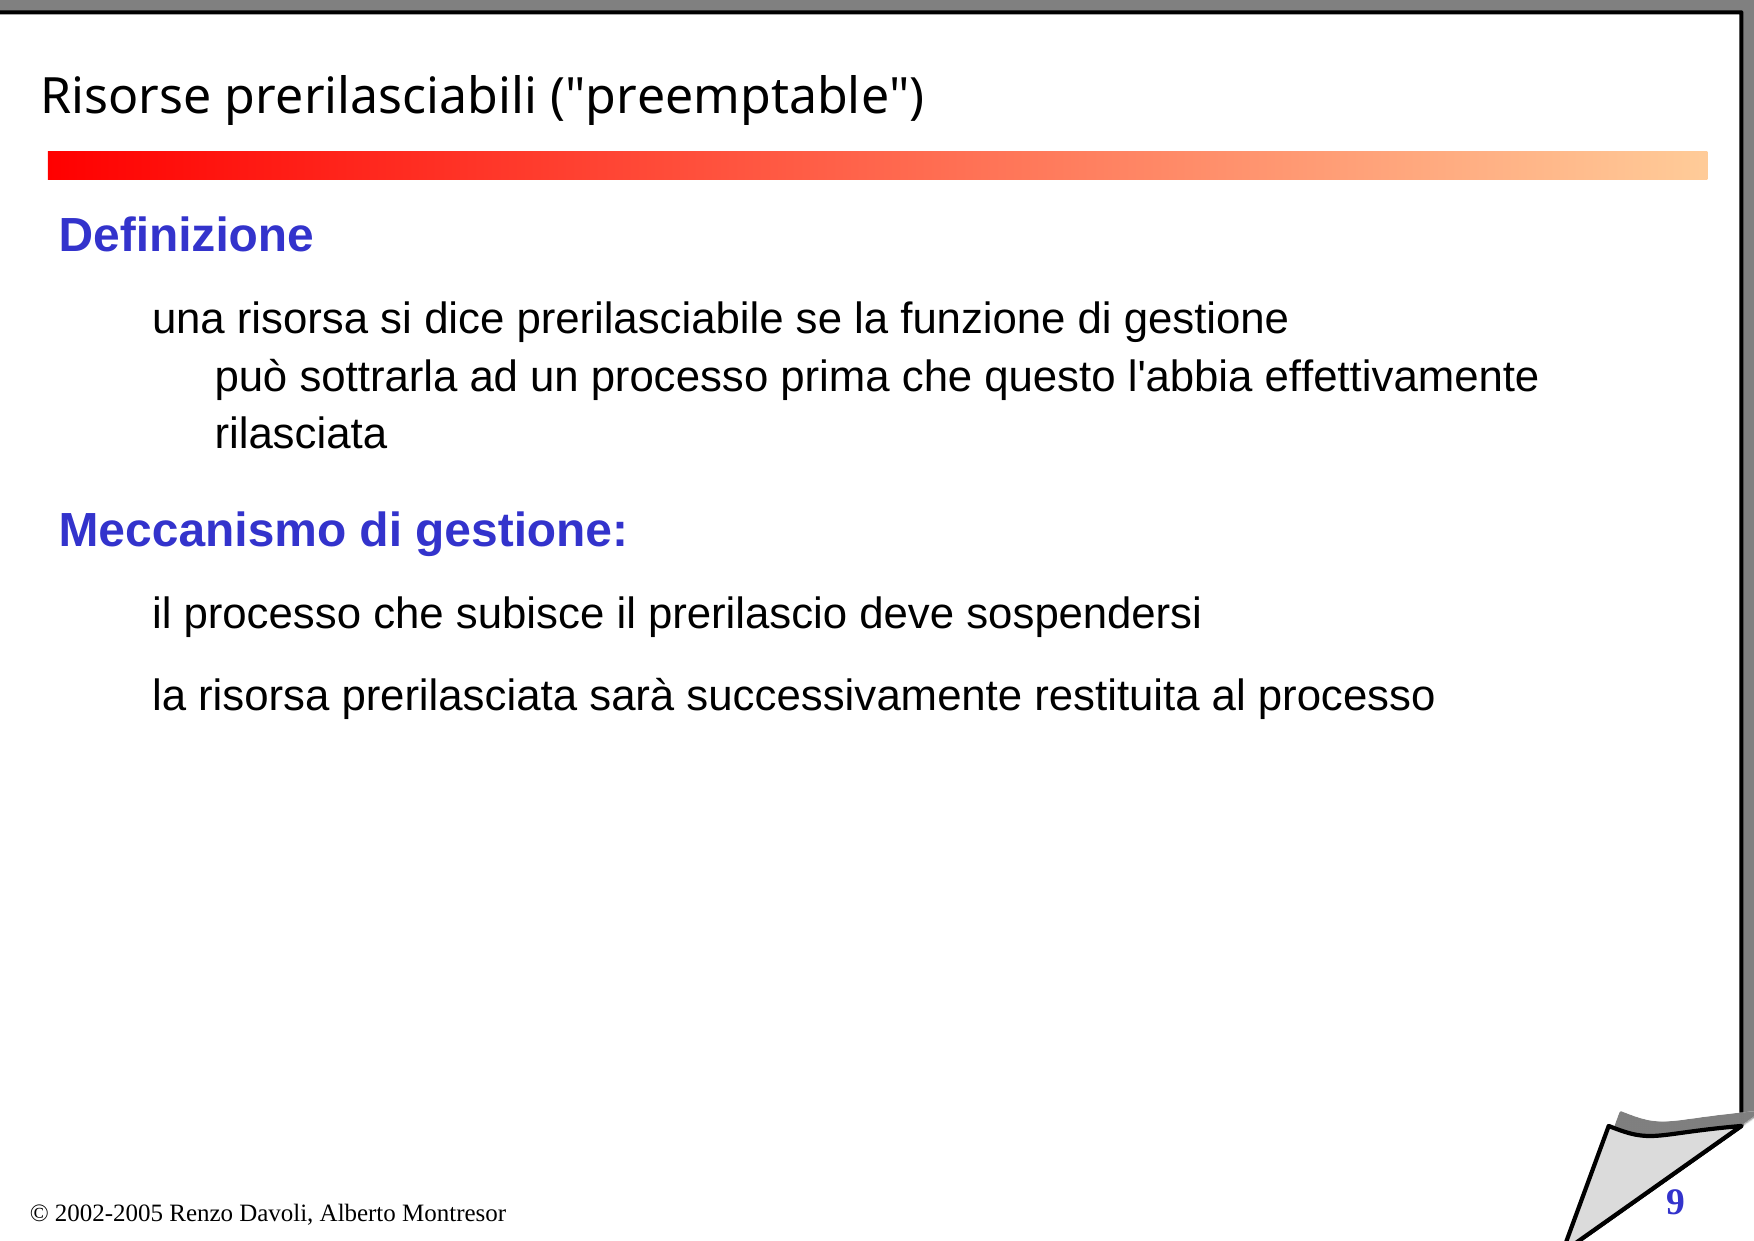

# Risorse prerilasciabili ("preemptable")
Definizione
una risorsa si dice prerilasciabile se la funzione di gestione
può sottrarla ad un processo prima che questo l'abbia effettivamente rilasciata
Meccanismo di gestione:
il processo che subisce il prerilascio deve sospendersi
la risorsa prerilasciata sarà successivamente restituita al processo